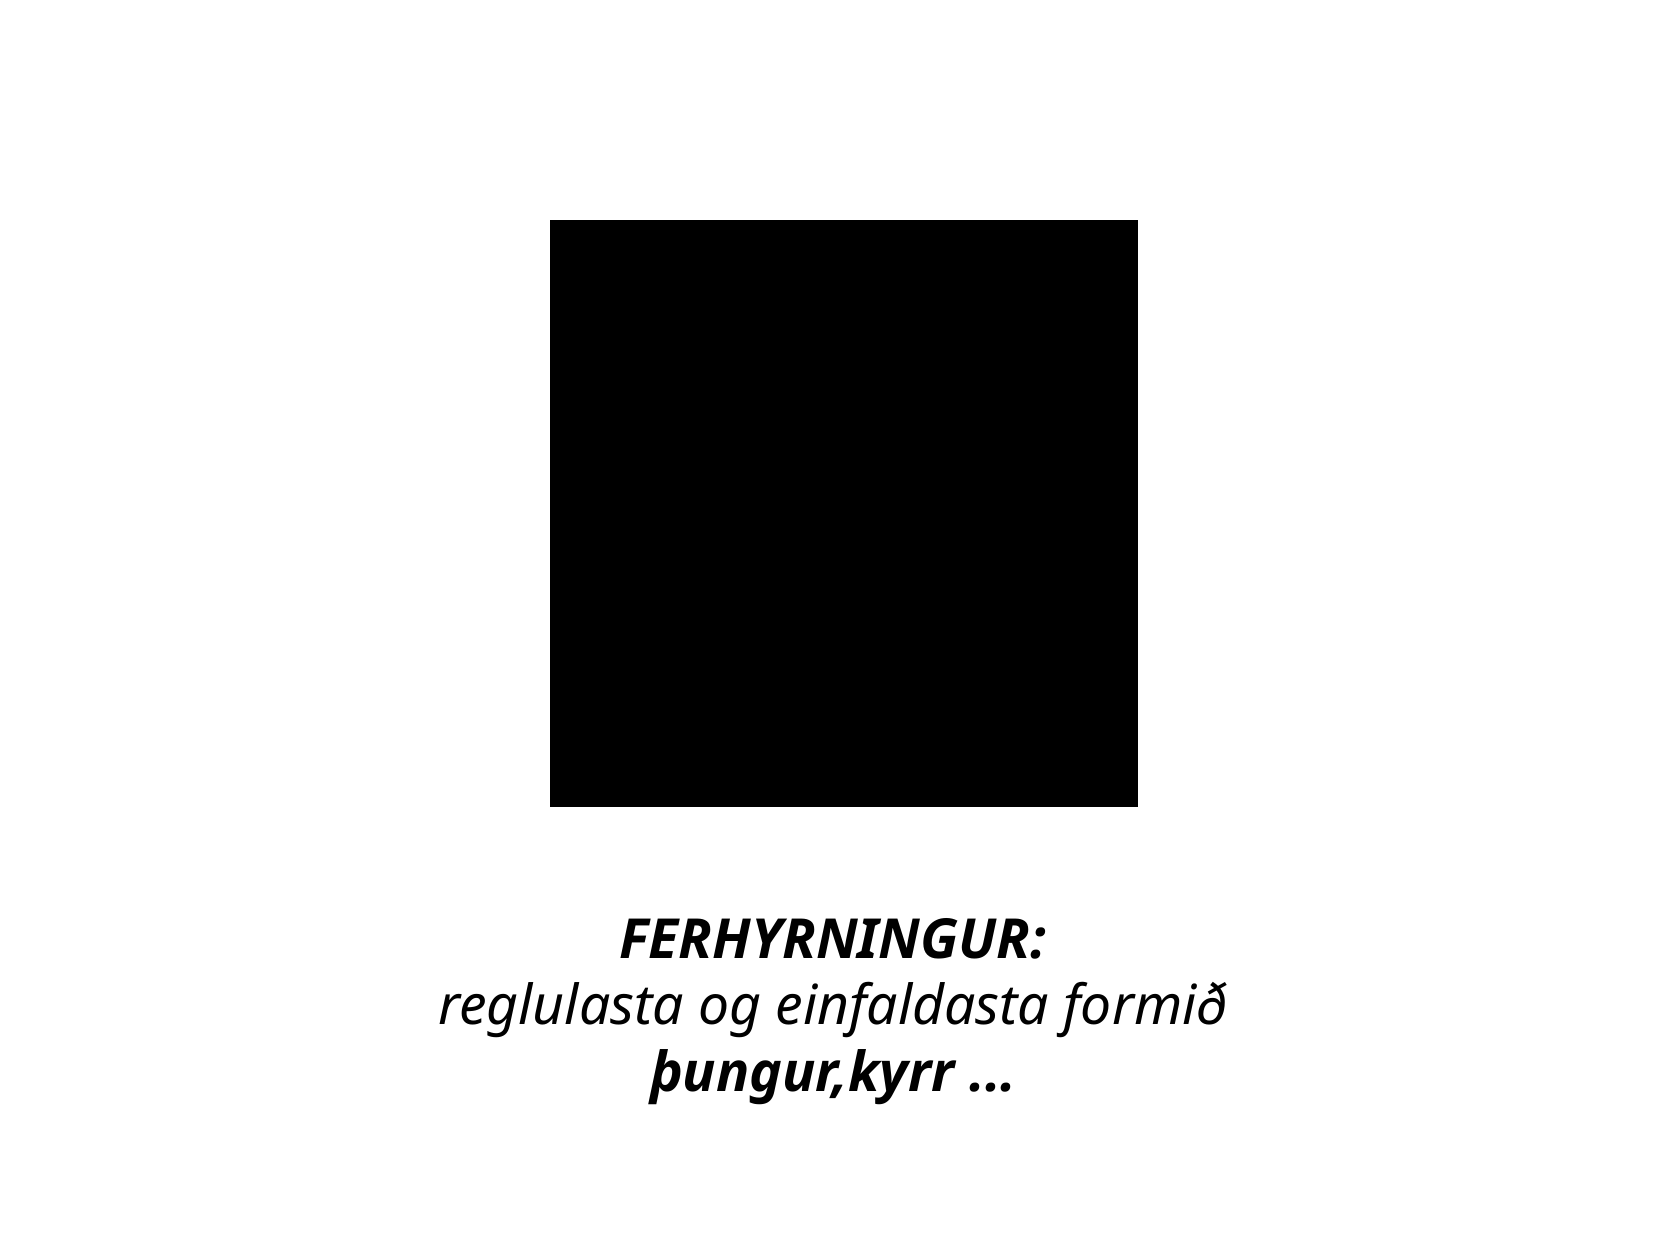

FERHYRNINGUR:
reglulasta og einfaldasta formið
þungur,kyrr ...